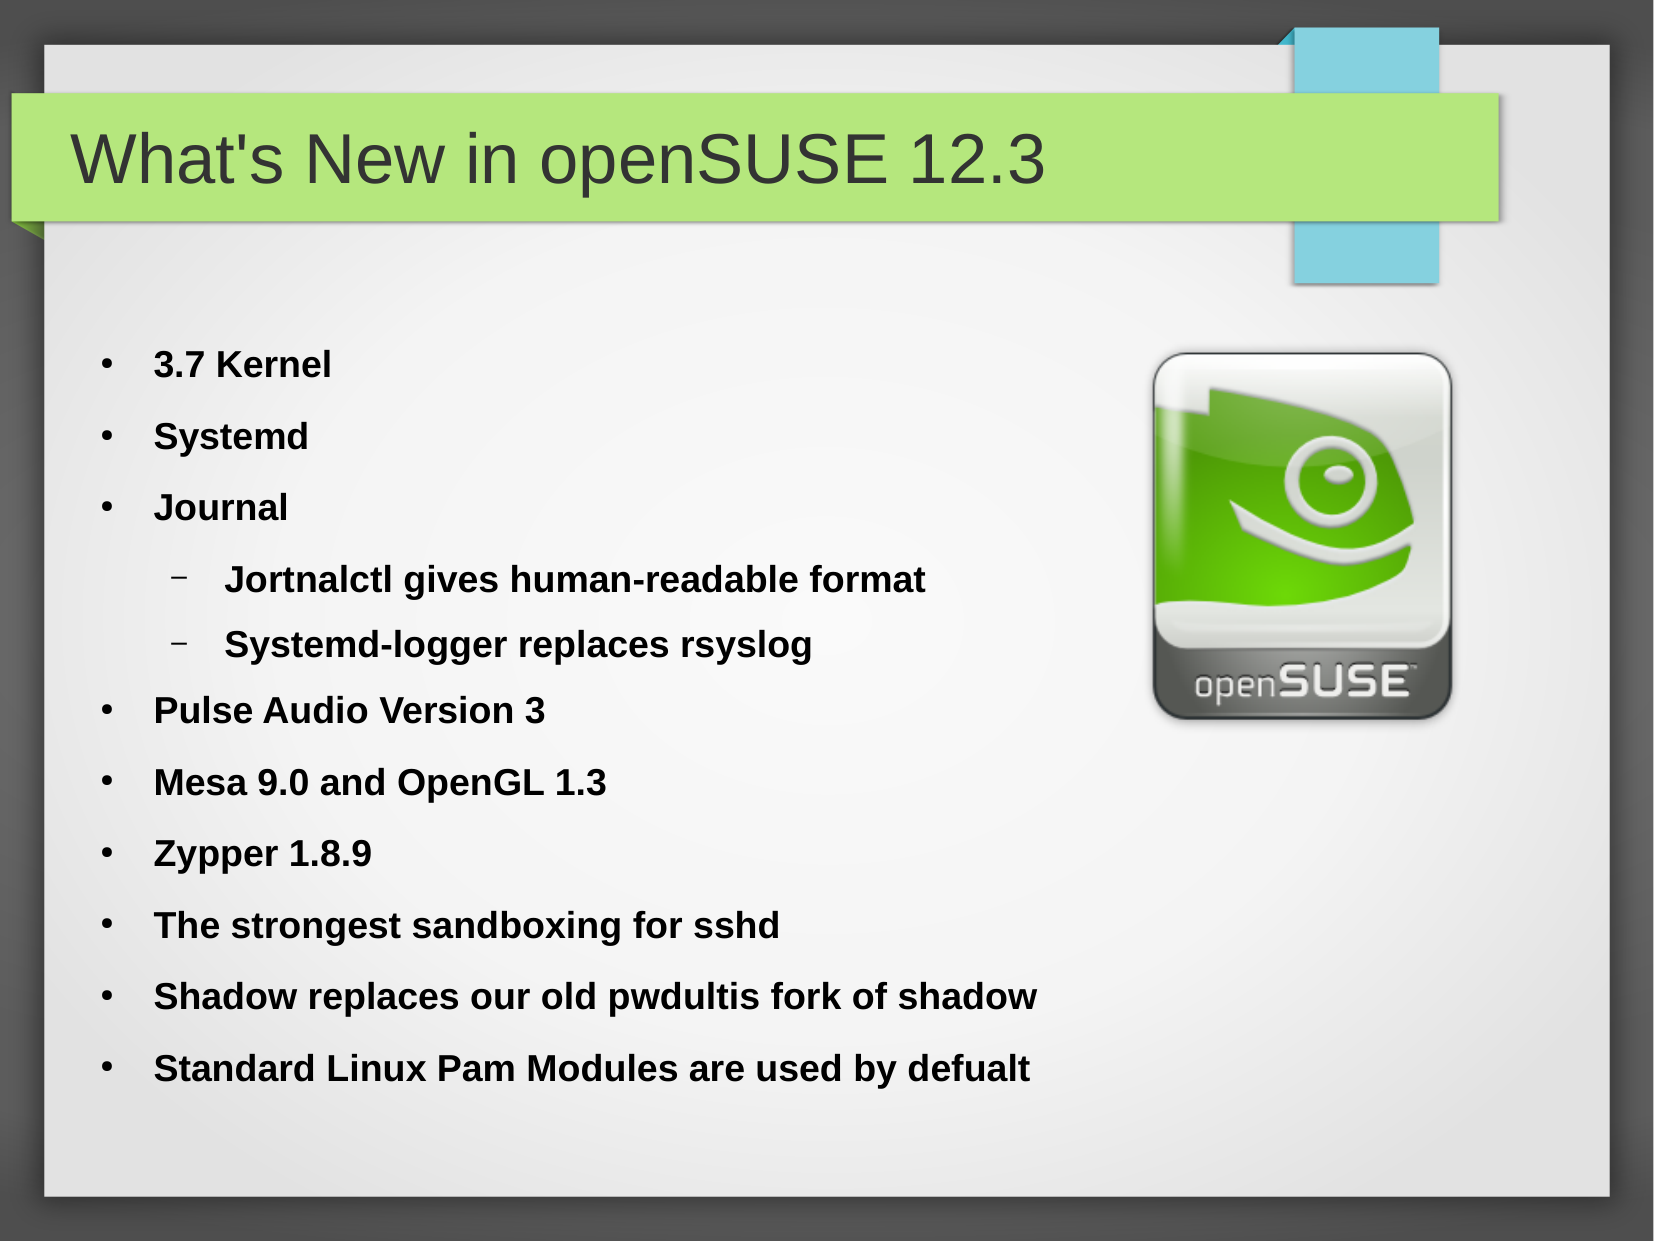

# What's New in openSUSE 12.3
3.7 Kernel
Systemd
Journal
Jortnalctl gives human-readable format
Systemd-logger replaces rsyslog
Pulse Audio Version 3
Mesa 9.0 and OpenGL 1.3
Zypper 1.8.9
The strongest sandboxing for sshd
Shadow replaces our old pwdultis fork of shadow
Standard Linux Pam Modules are used by defualt